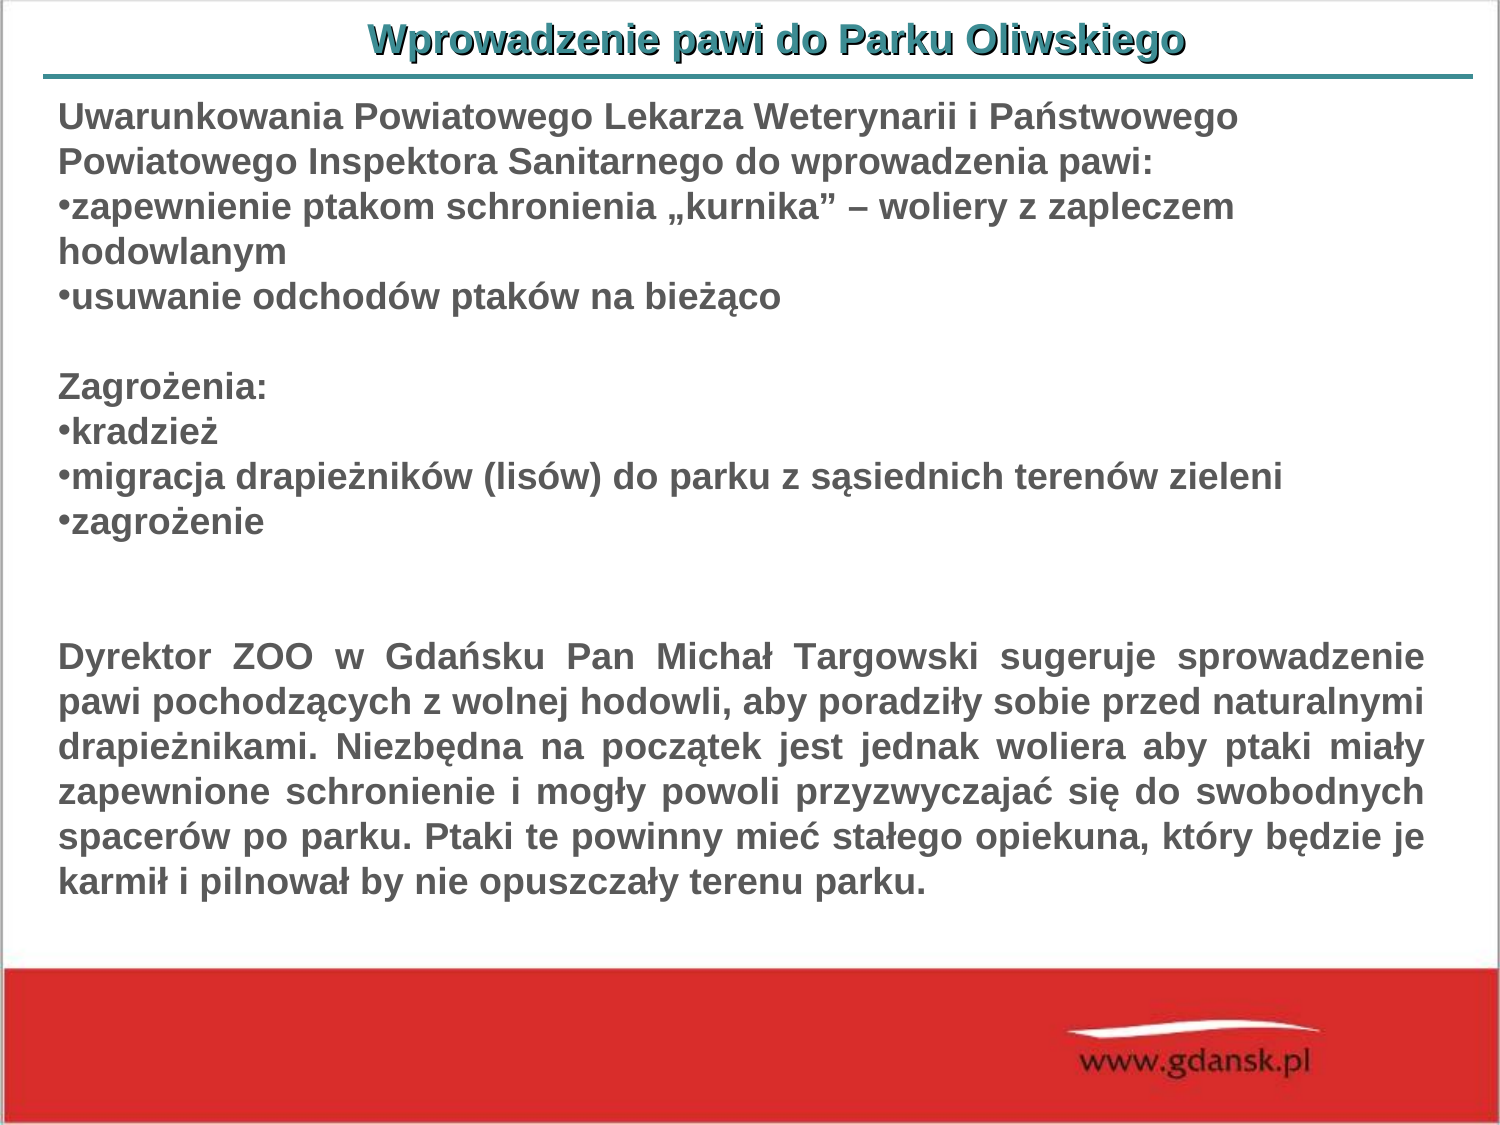

Wprowadzenie pawi do Parku Oliwskiego
Uwarunkowania Powiatowego Lekarza Weterynarii i Państwowego Powiatowego Inspektora Sanitarnego do wprowadzenia pawi:
zapewnienie ptakom schronienia „kurnika” – woliery z zapleczem hodowlanym
usuwanie odchodów ptaków na bieżąco
Zagrożenia:
kradzież
migracja drapieżników (lisów) do parku z sąsiednich terenów zieleni
zagrożenie dla mieszkańców pojawieniem się lisów w parku
Dyrektor ZOO w Gdańsku Pan Michał Targowski sugeruje sprowadzenie pawi pochodzących z wolnej hodowli, aby poradziły sobie przed naturalnymi drapieżnikami. Niezbędna na początek jest jednak woliera aby ptaki miały zapewnione schronienie i mogły powoli przyzwyczajać się do swobodnych spacerów po parku. Ptaki te powinny mieć stałego opiekuna, który będzie je karmił i pilnował by nie opuszczały terenu parku.